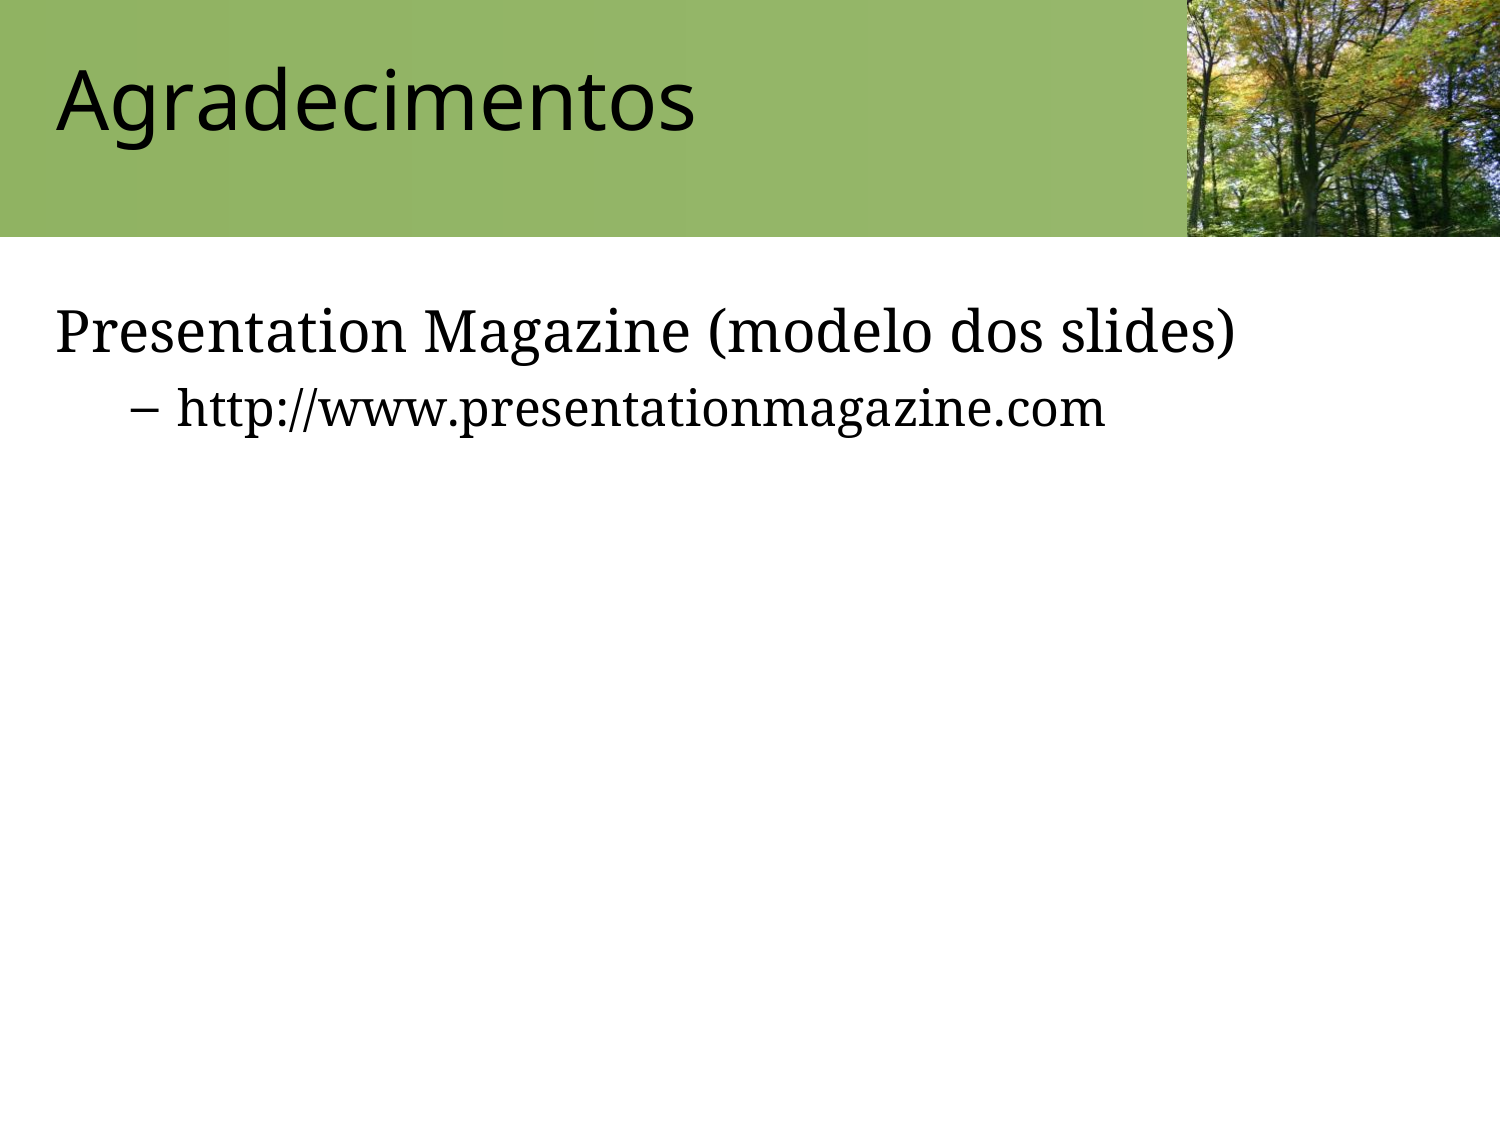

# Agradecimentos
Presentation Magazine (modelo dos slides)
http://www.presentationmagazine.com